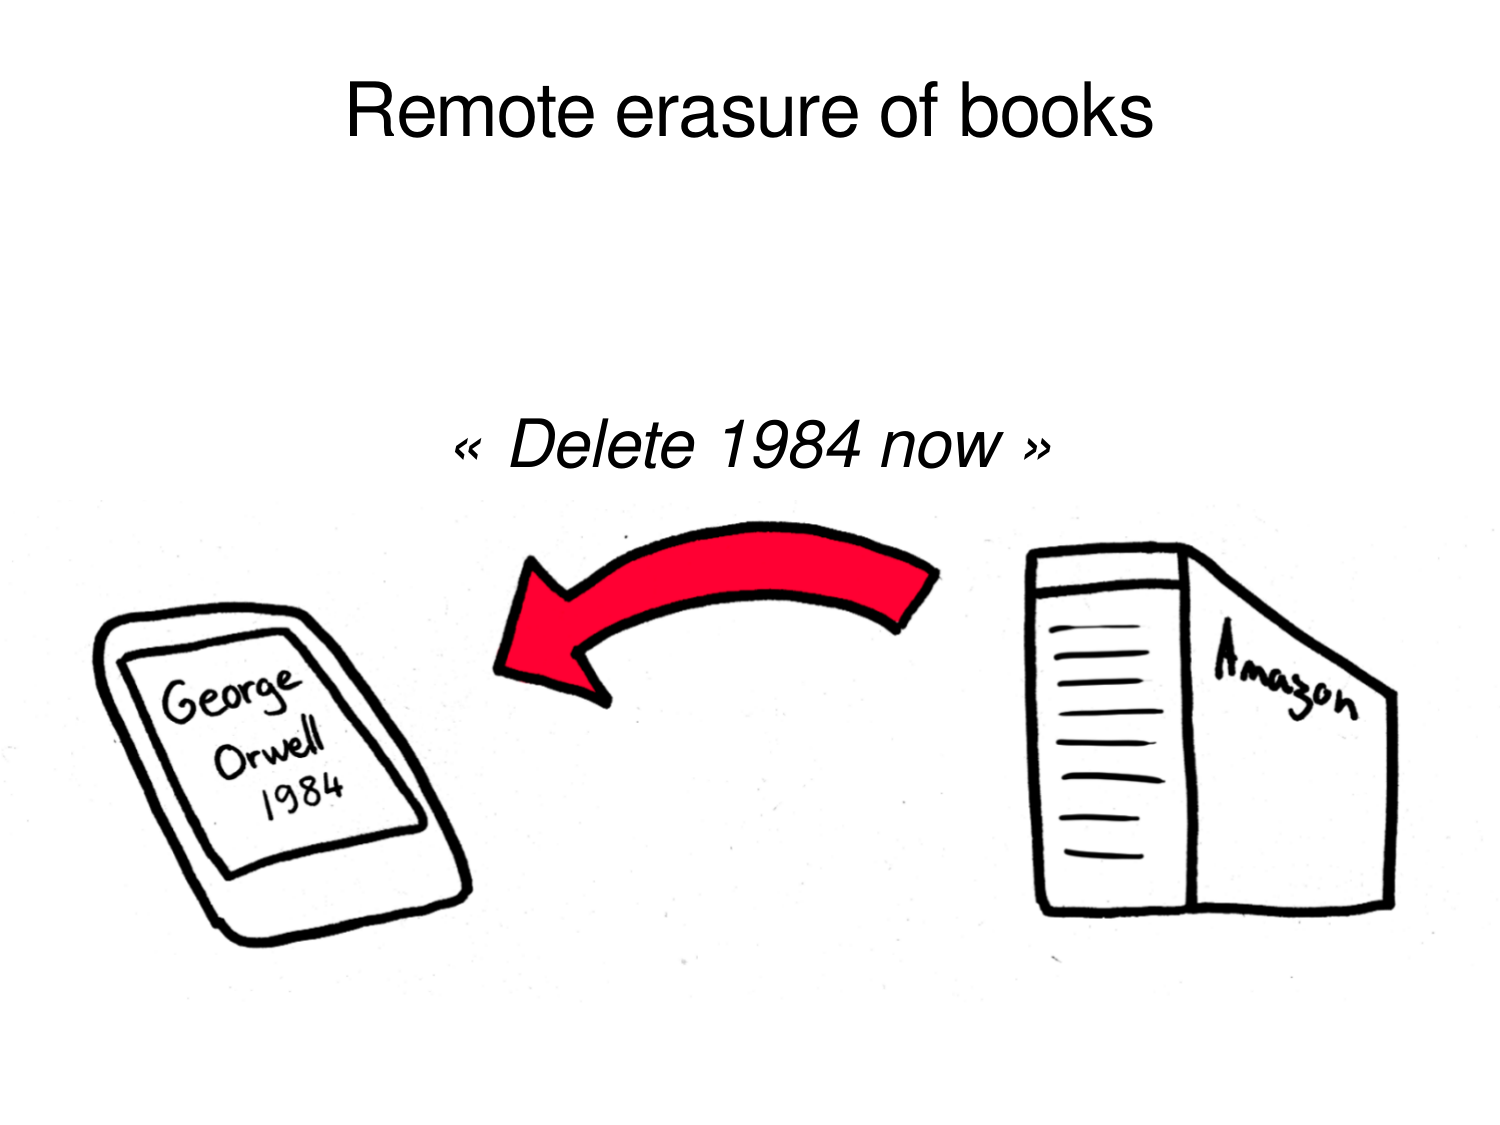

Remote erasure of books
« Delete 1984 now »